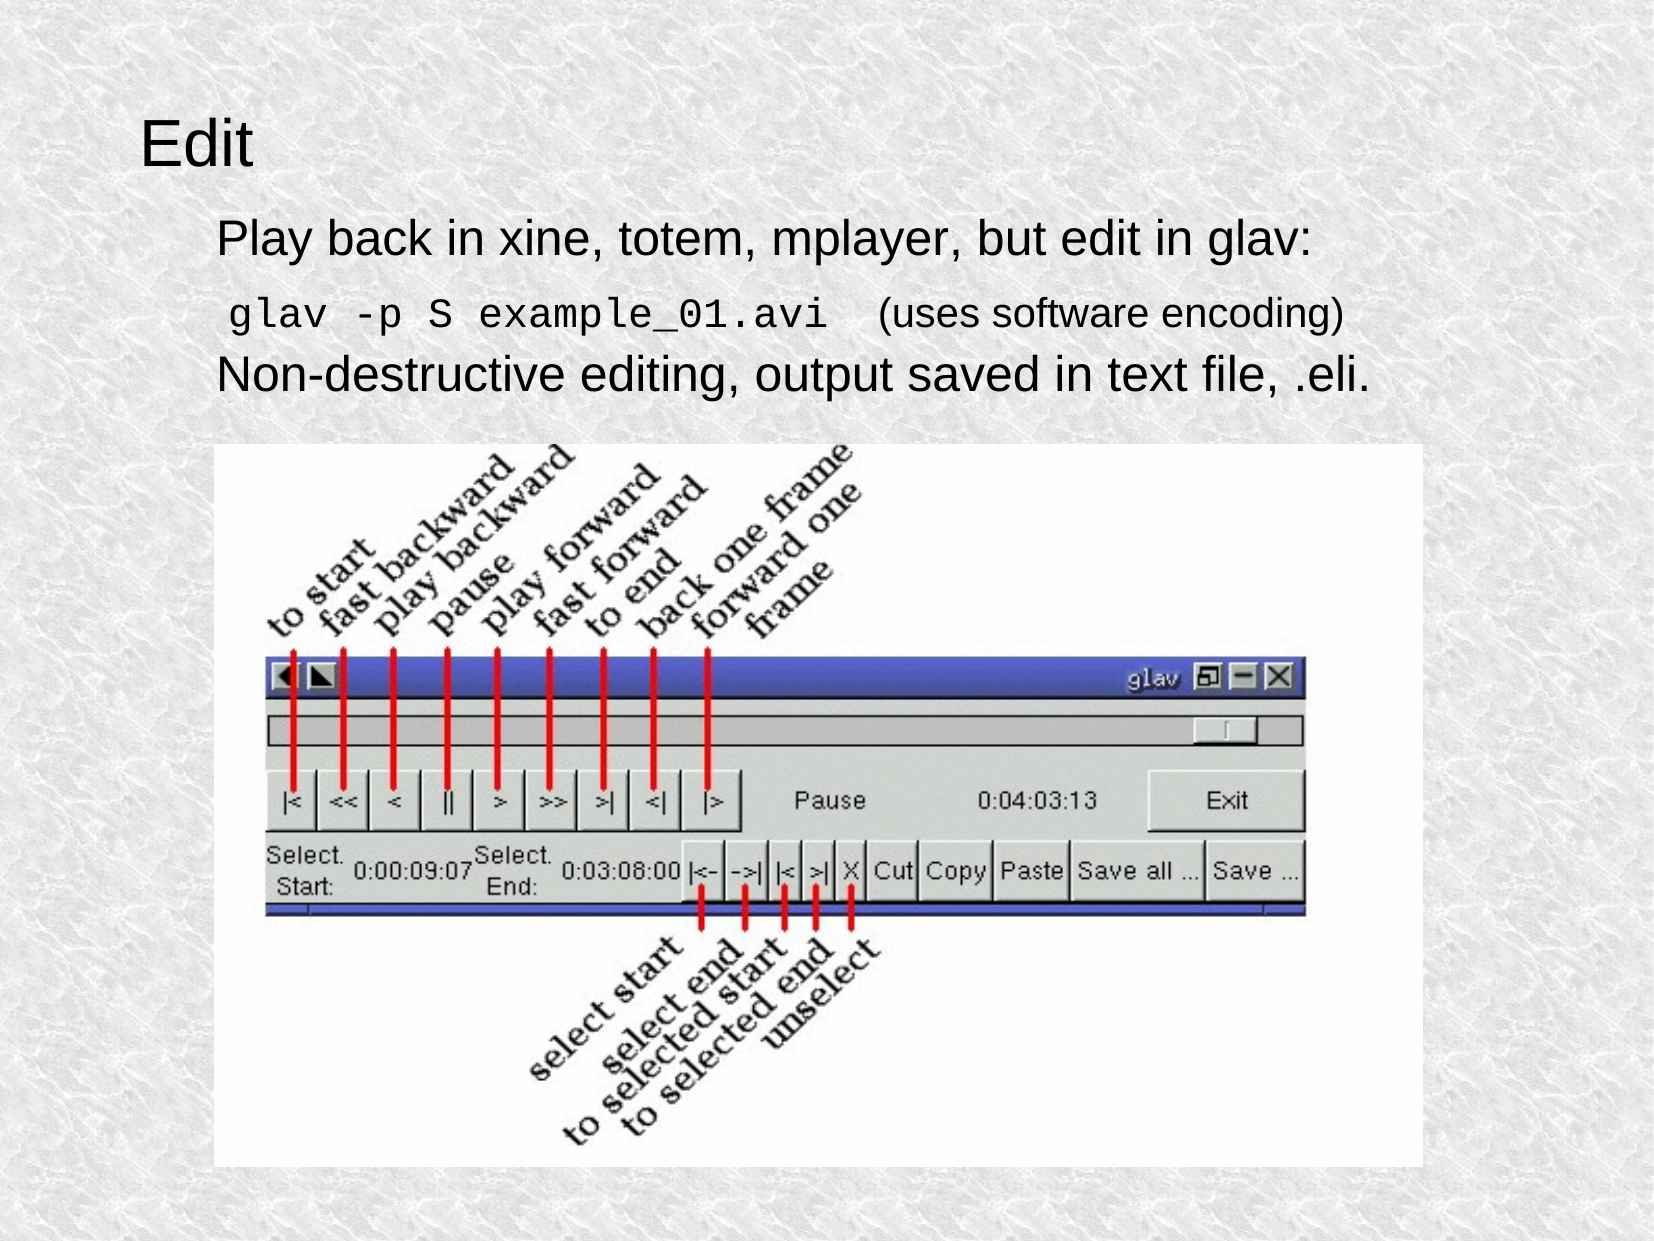

# Edit
Play back in xine, totem, mplayer, but edit in glav:
glav -p S example_01.avi (uses software encoding)
Non-destructive editing, output saved in text file, .eli.